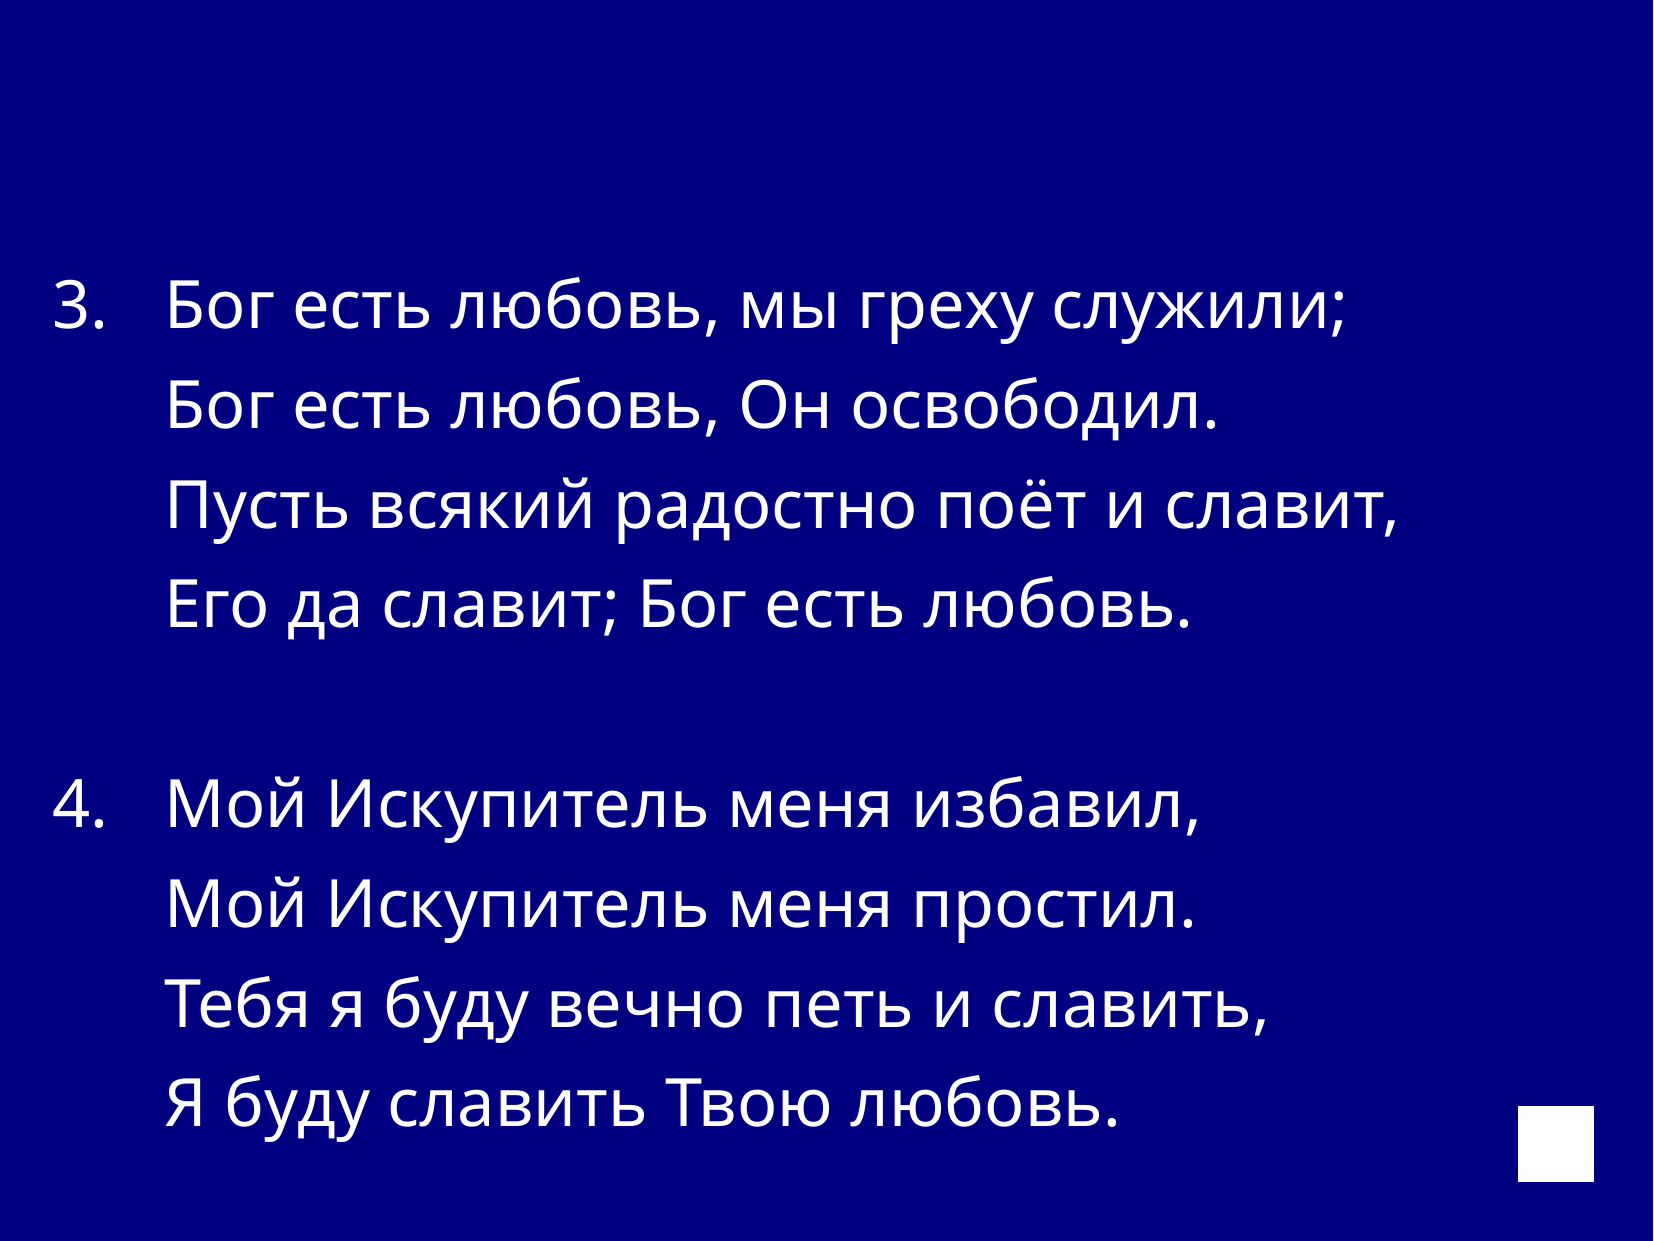

3.	Бог есть любовь, мы греху служили;
	Бог есть любовь, Он освободил.
	Пусть всякий радостно поёт и славит,
	Его да славит; Бог есть любовь.
4.	Мой Искупитель меня избавил,
	Мой Искупитель меня простил.
	Тебя я буду вечно петь и славить,
	Я буду славить Твою любовь.